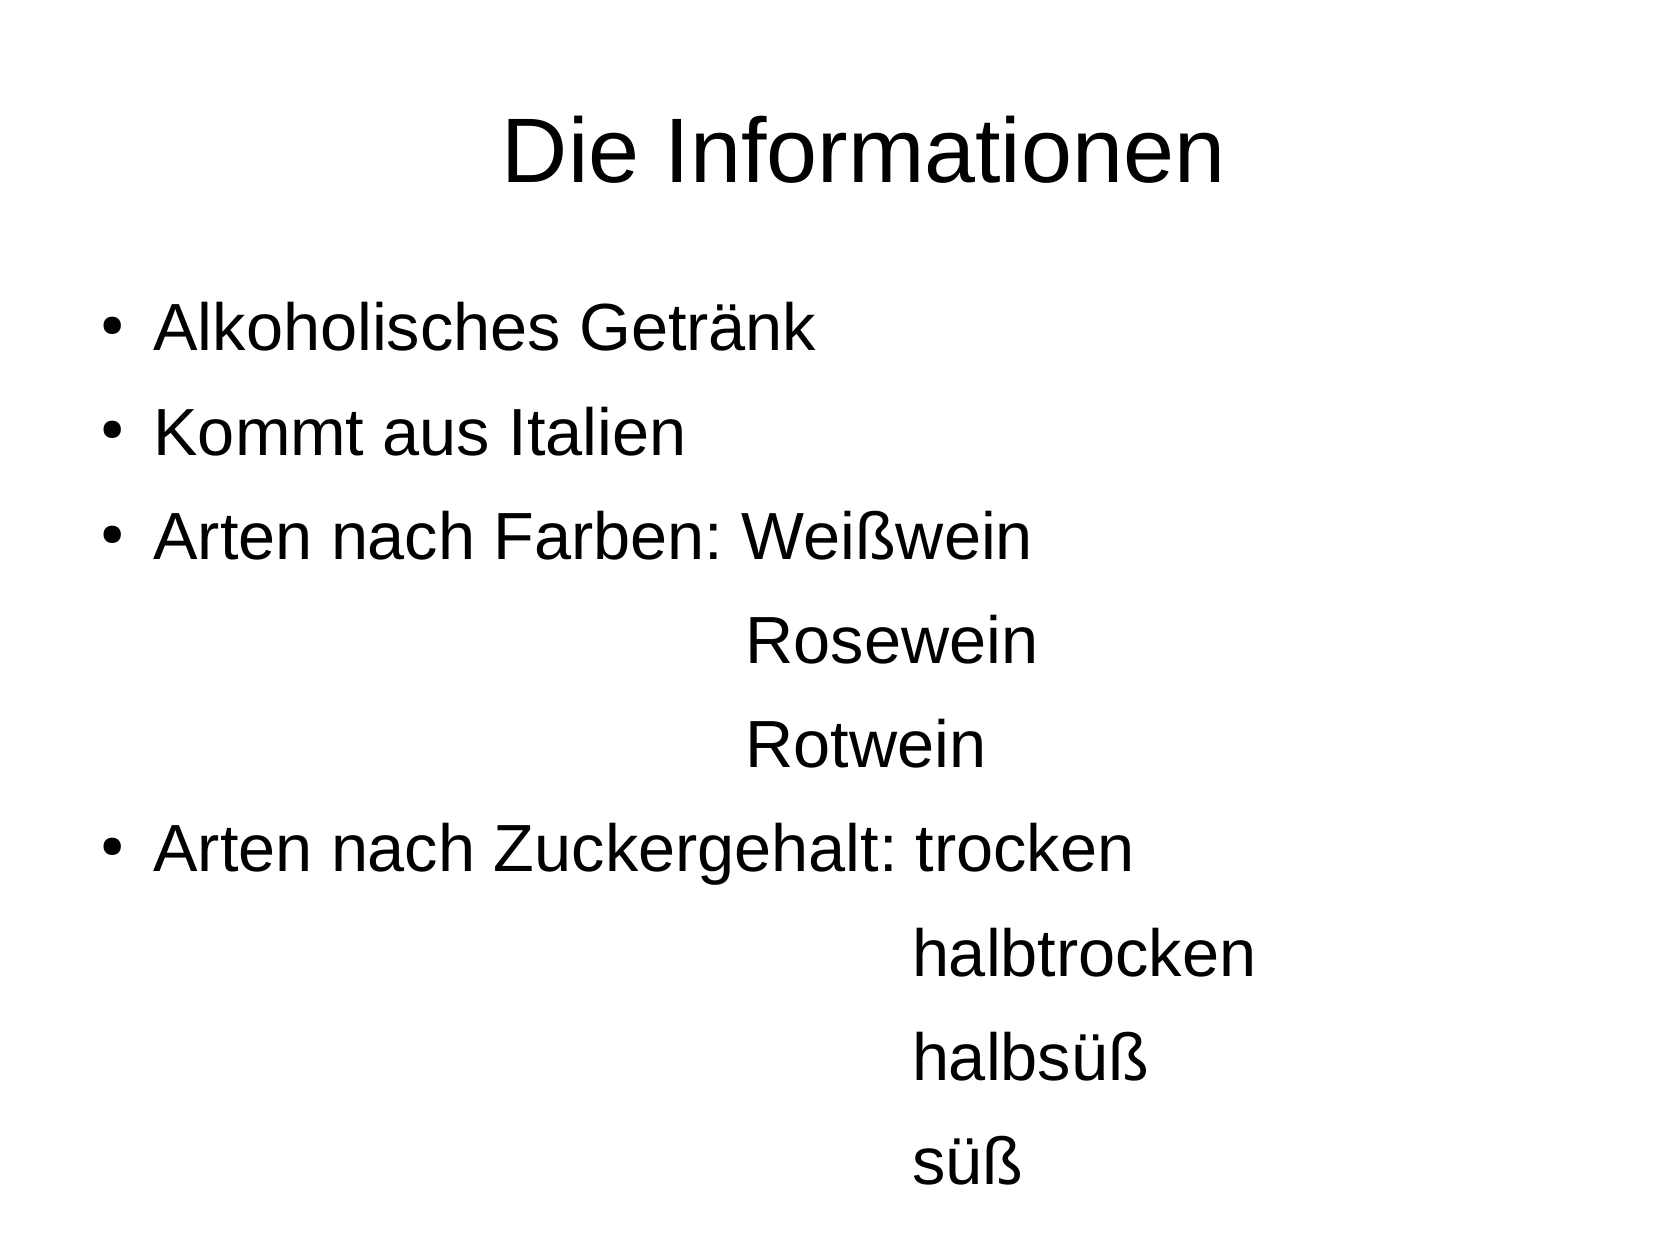

# Die Informationen
Alkoholisches Getränk
Kommt aus Italien
Arten nach Farben: Weißwein
 Rosewein
 Rotwein
Arten nach Zuckergehalt: trocken
 halbtrocken
 halbsüß
 süß